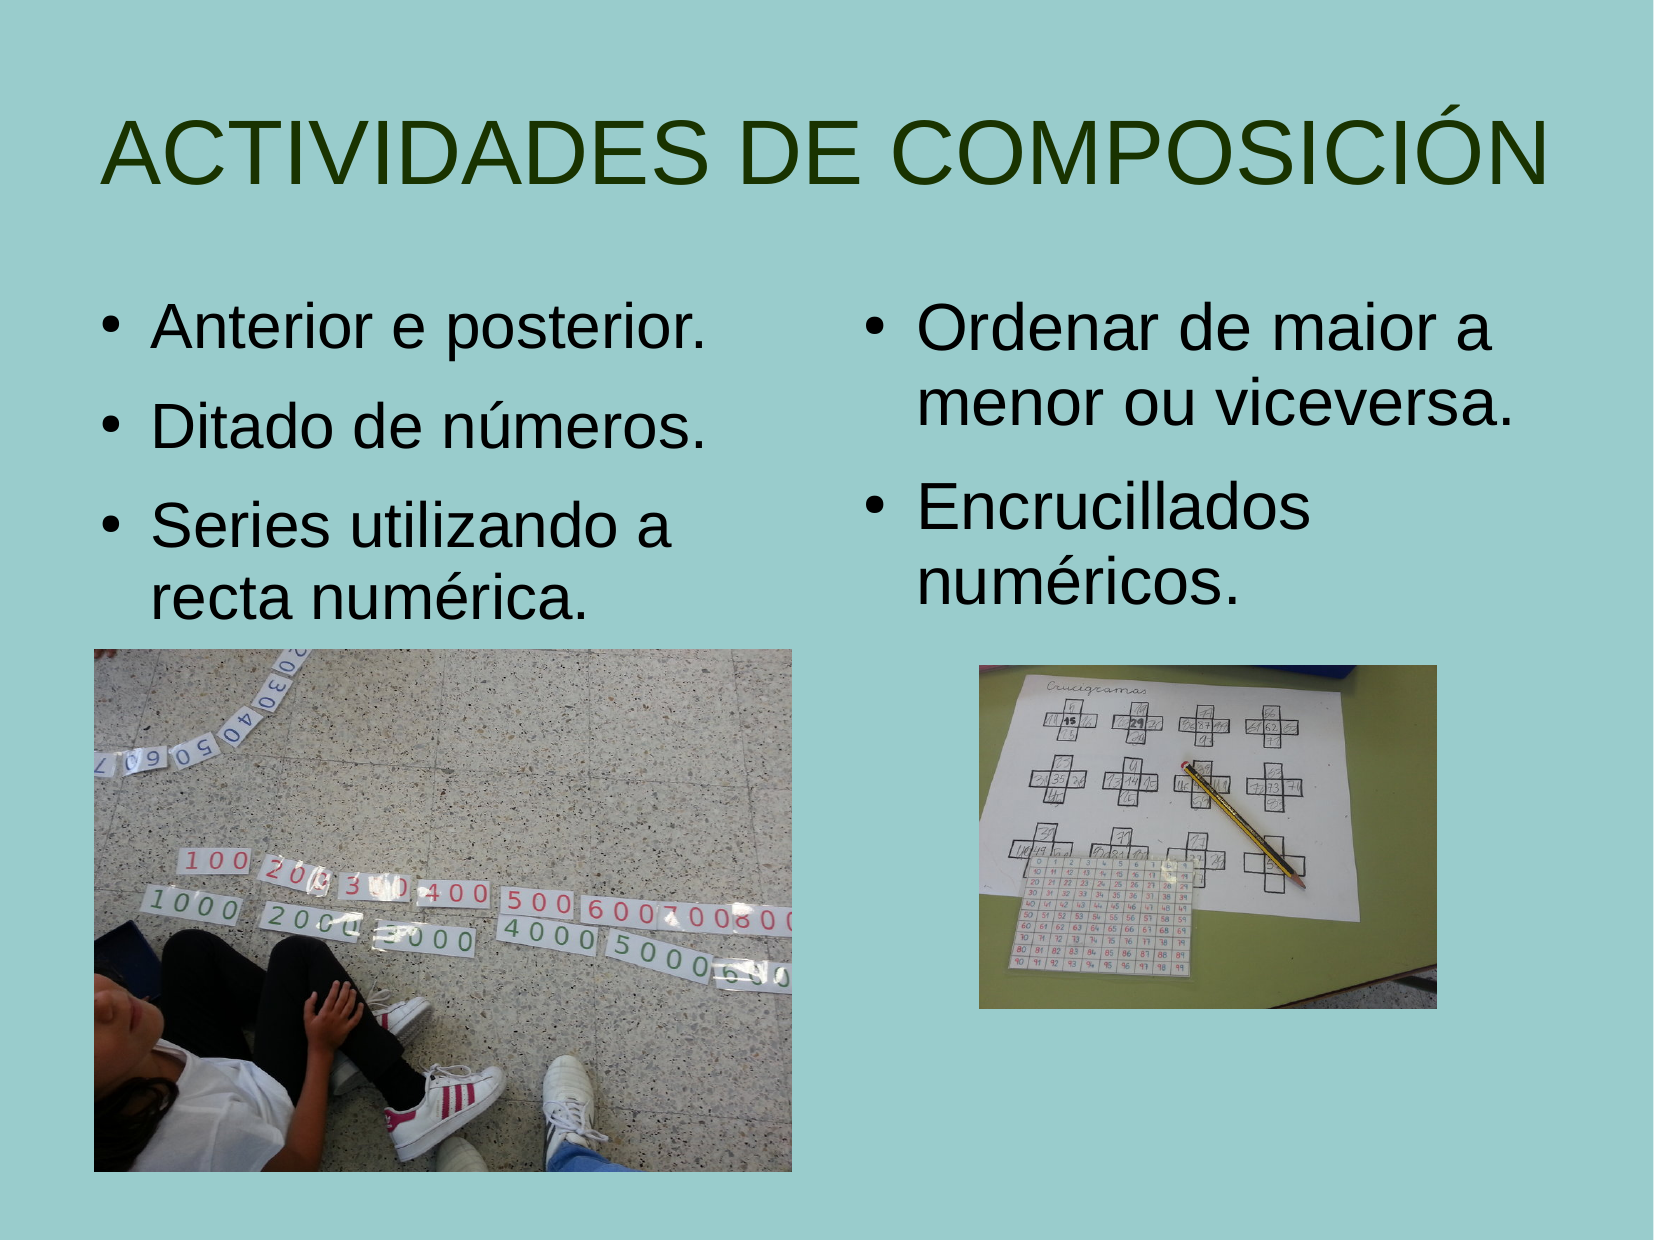

# ACTIVIDADES DE COMPOSICIÓN
Anterior e posterior.
Ditado de números.
Series utilizando a recta numérica.
Ordenar de maior a menor ou viceversa.
Encrucillados numéricos.